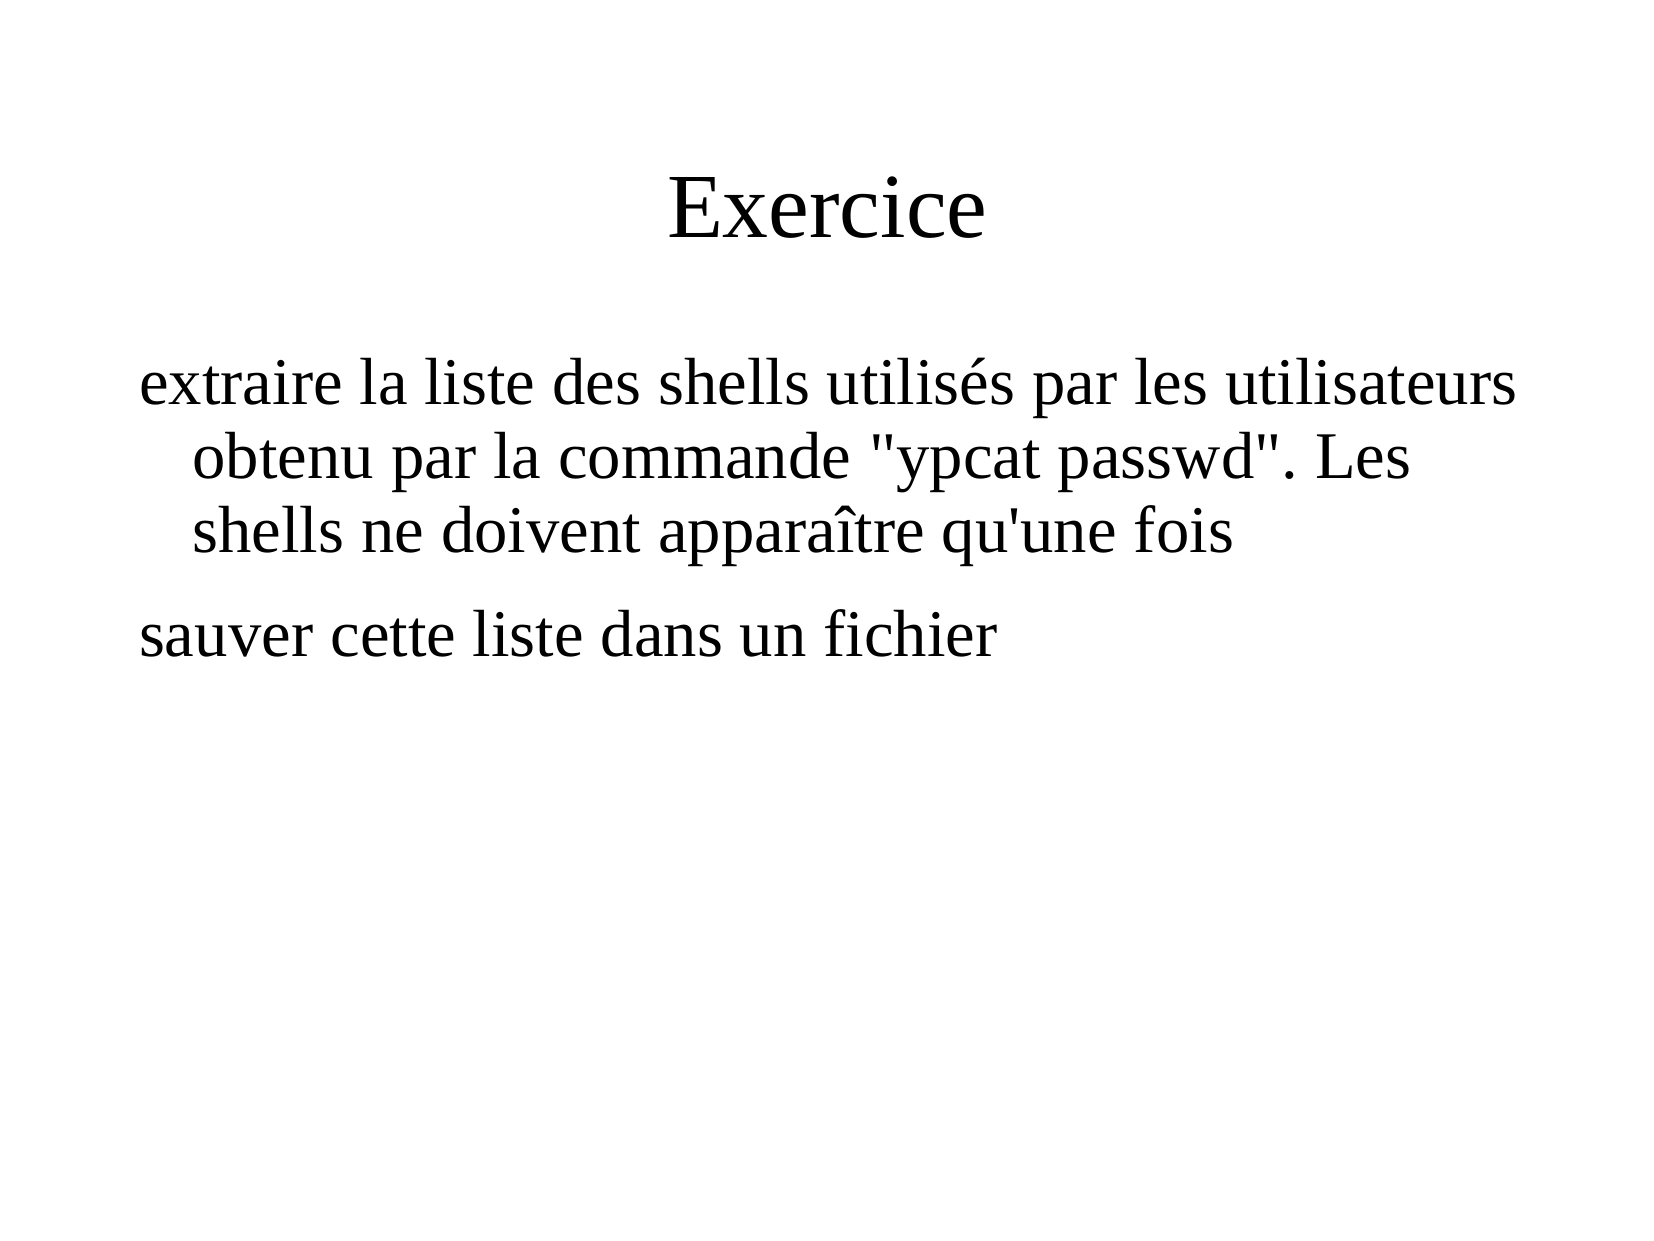

# Exercice
extraire la liste des shells utilisés par les utilisateurs obtenu par la commande "ypcat passwd". Les shells ne doivent apparaître qu'une fois
sauver cette liste dans un fichier